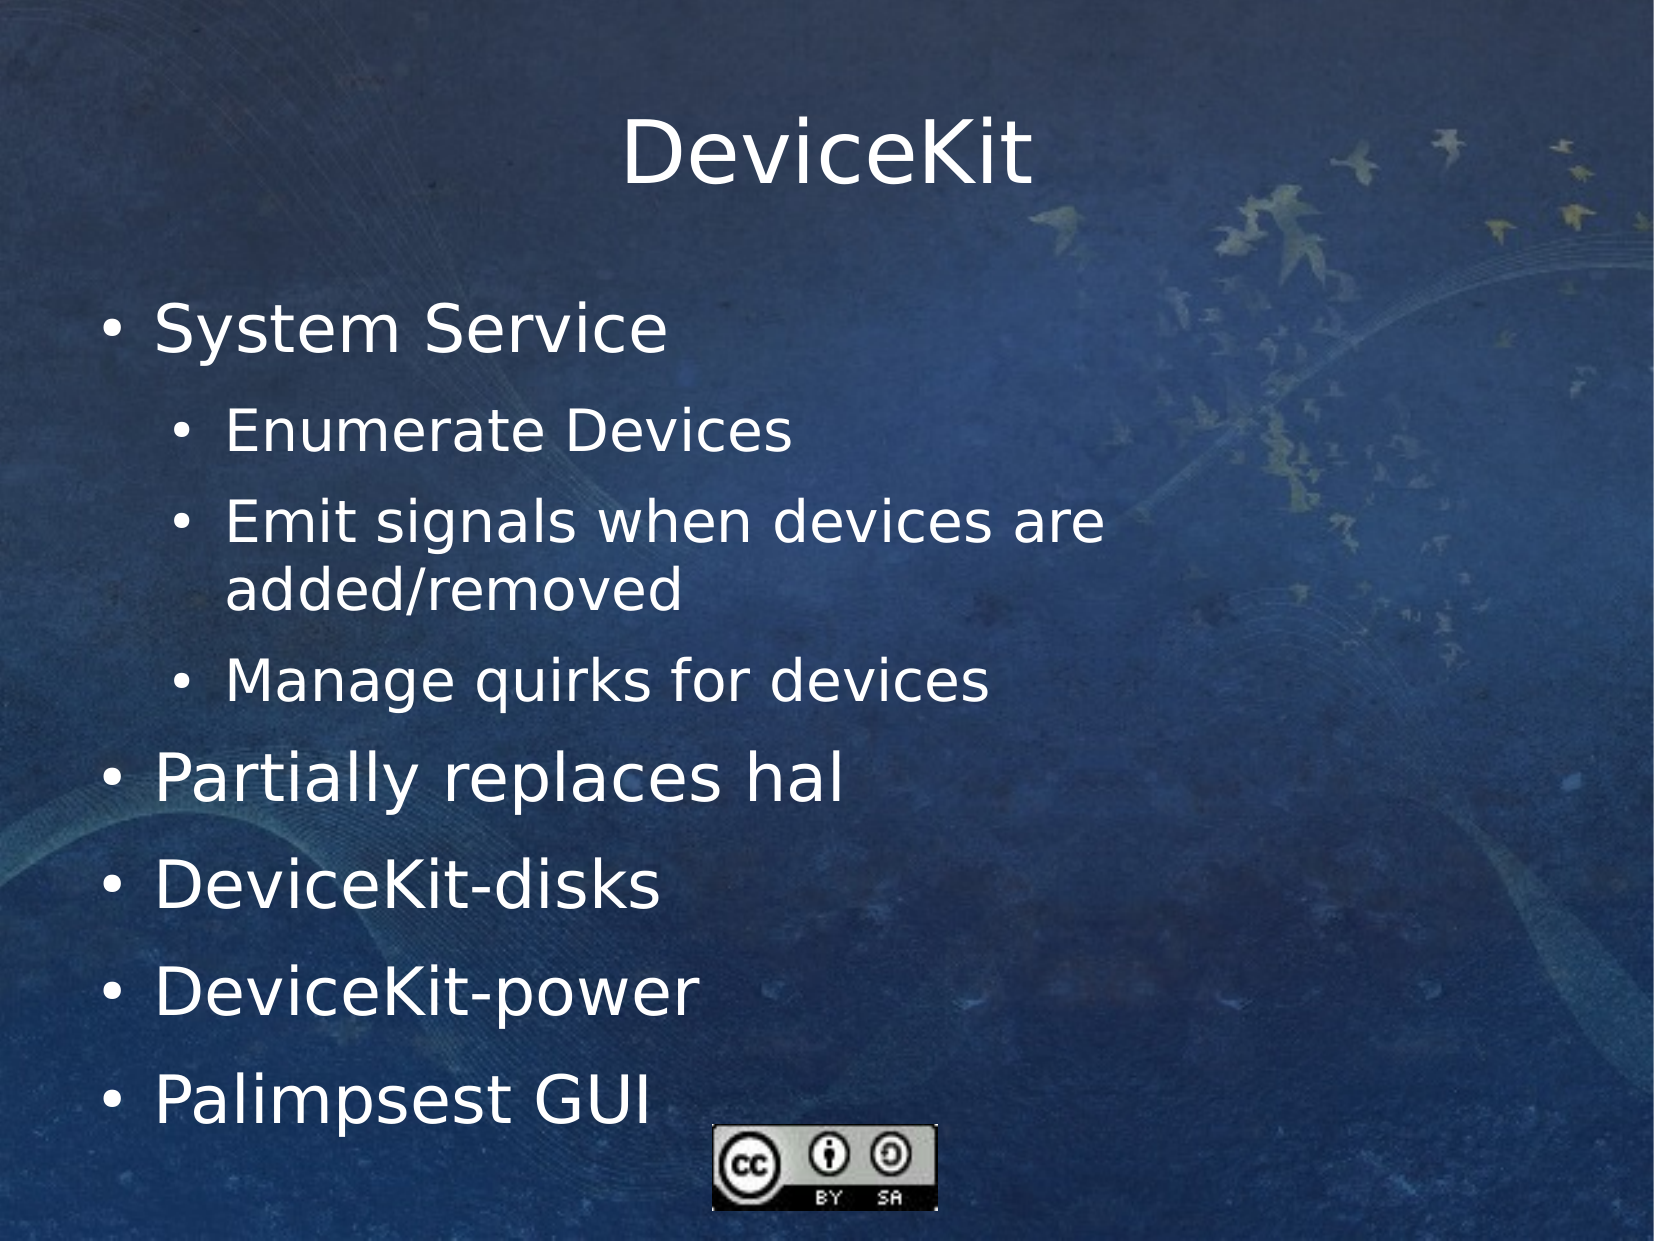

# DeviceKit
System Service
Enumerate Devices
Emit signals when devices are added/removed
Manage quirks for devices
Partially replaces hal
DeviceKit-disks
DeviceKit-power
Palimpsest GUI